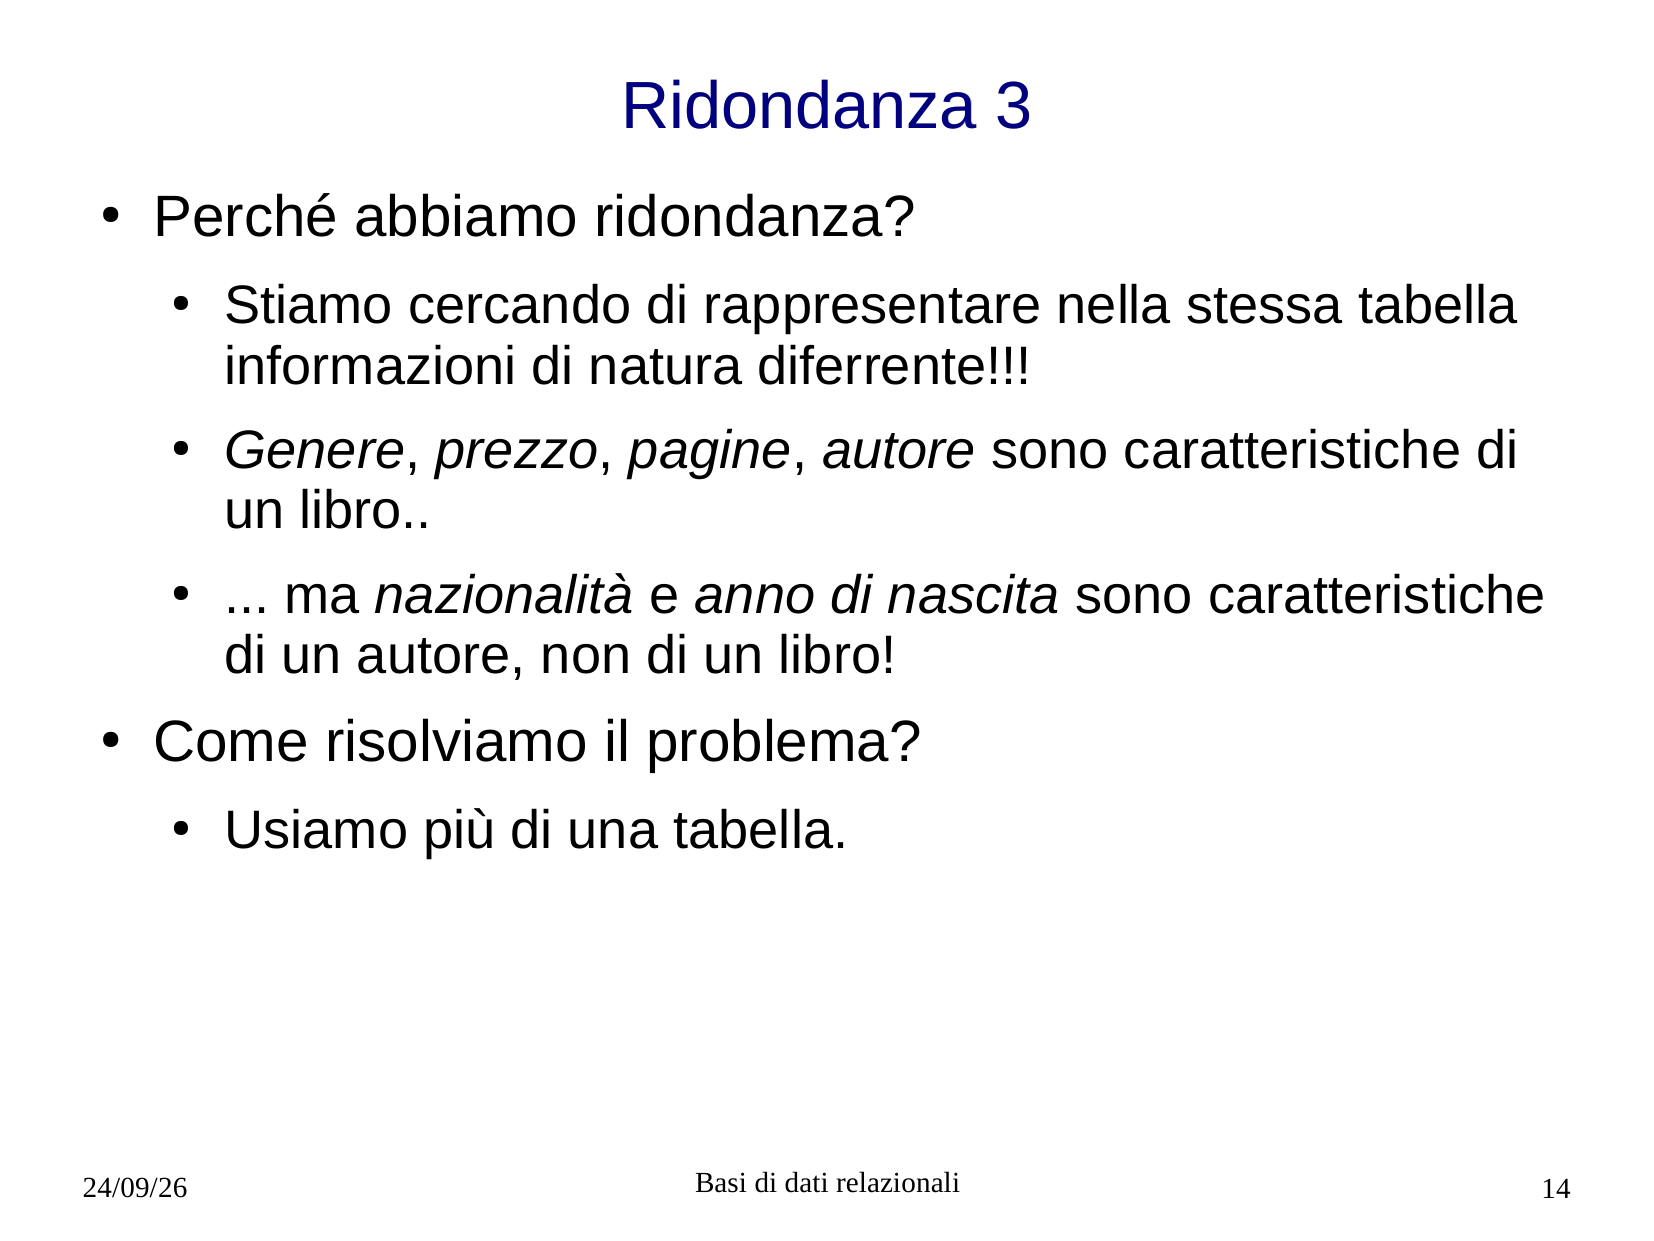

# Ridondanza 3
Perché abbiamo ridondanza?
Stiamo cercando di rappresentare nella stessa tabella informazioni di natura diferrente!!!
Genere, prezzo, pagine, autore sono caratteristiche di un libro..
... ma nazionalità e anno di nascita sono caratteristiche di un autore, non di un libro!
Come risolviamo il problema?
Usiamo più di una tabella.